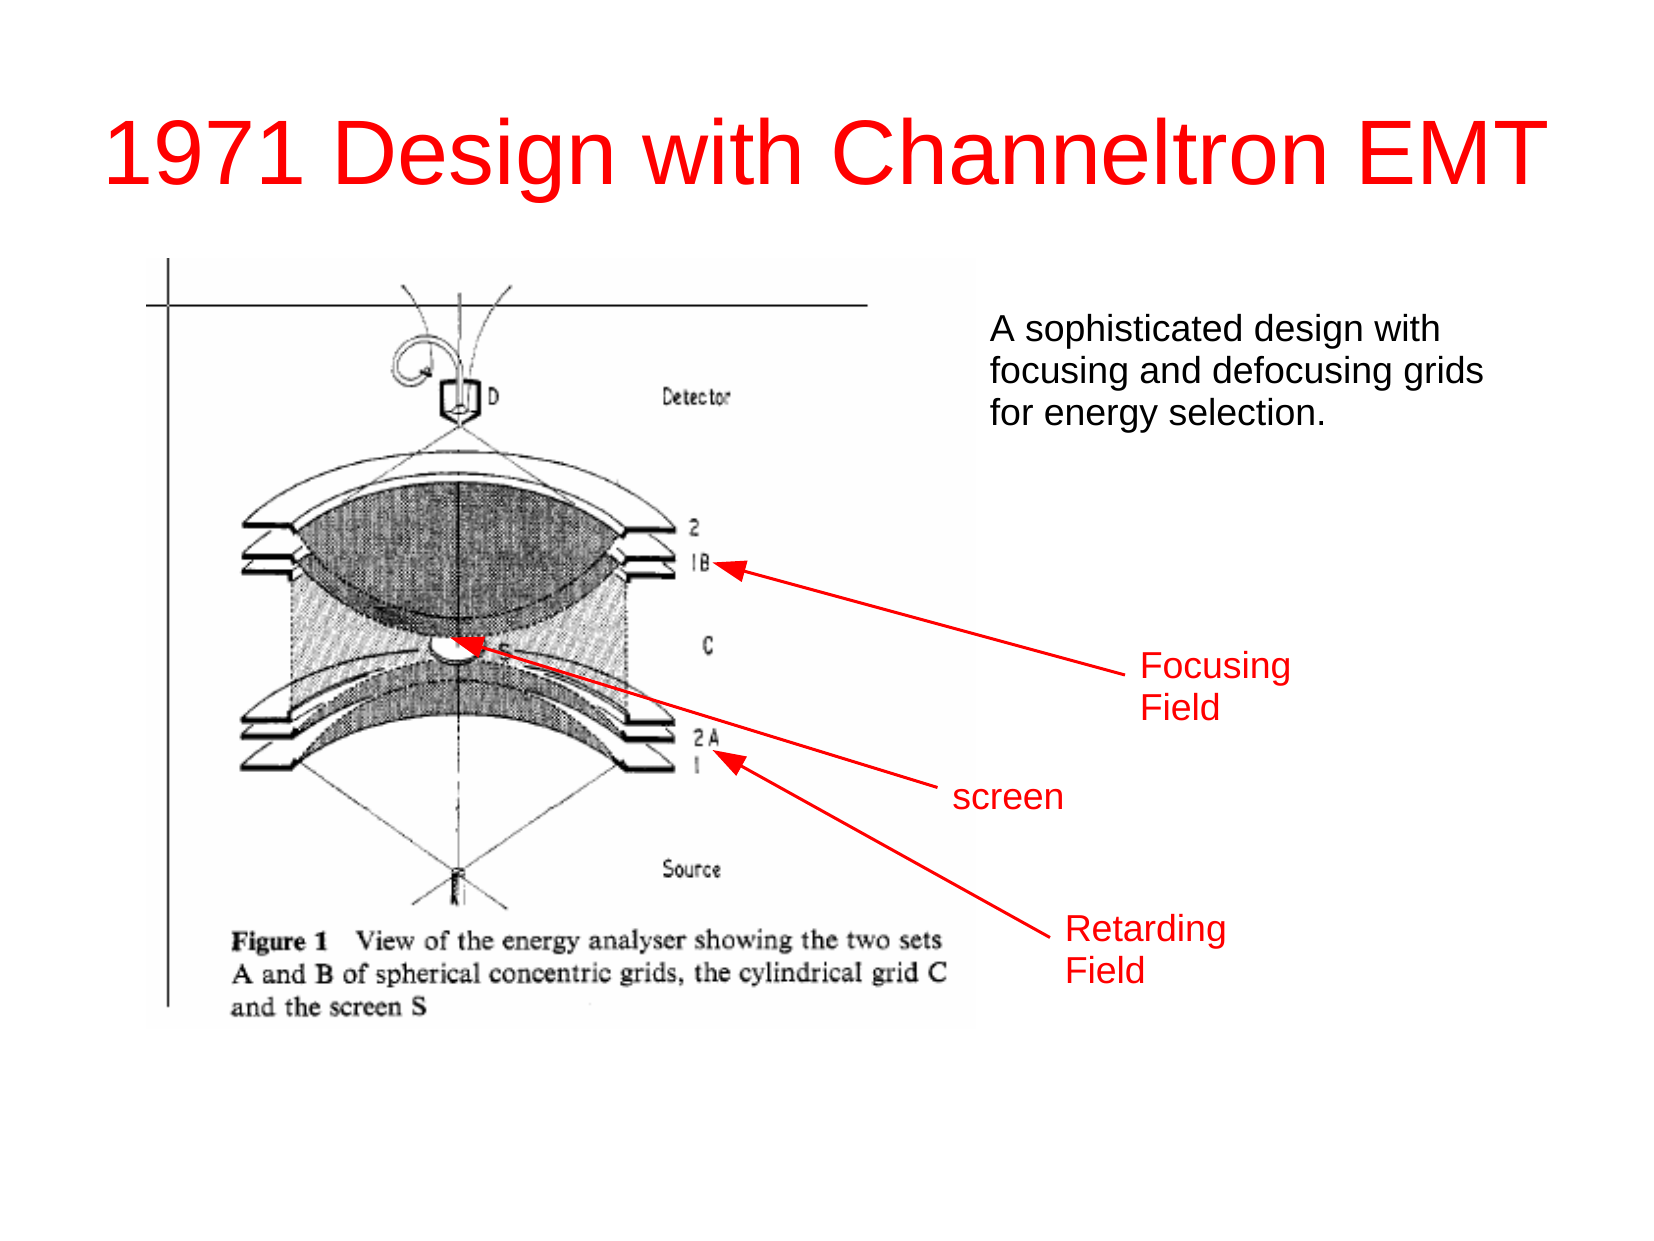

# 1971 Design with Channeltron EMT
A sophisticated design with focusing and defocusing grids for energy selection.
Focusing
Field
screen
Retarding
Field